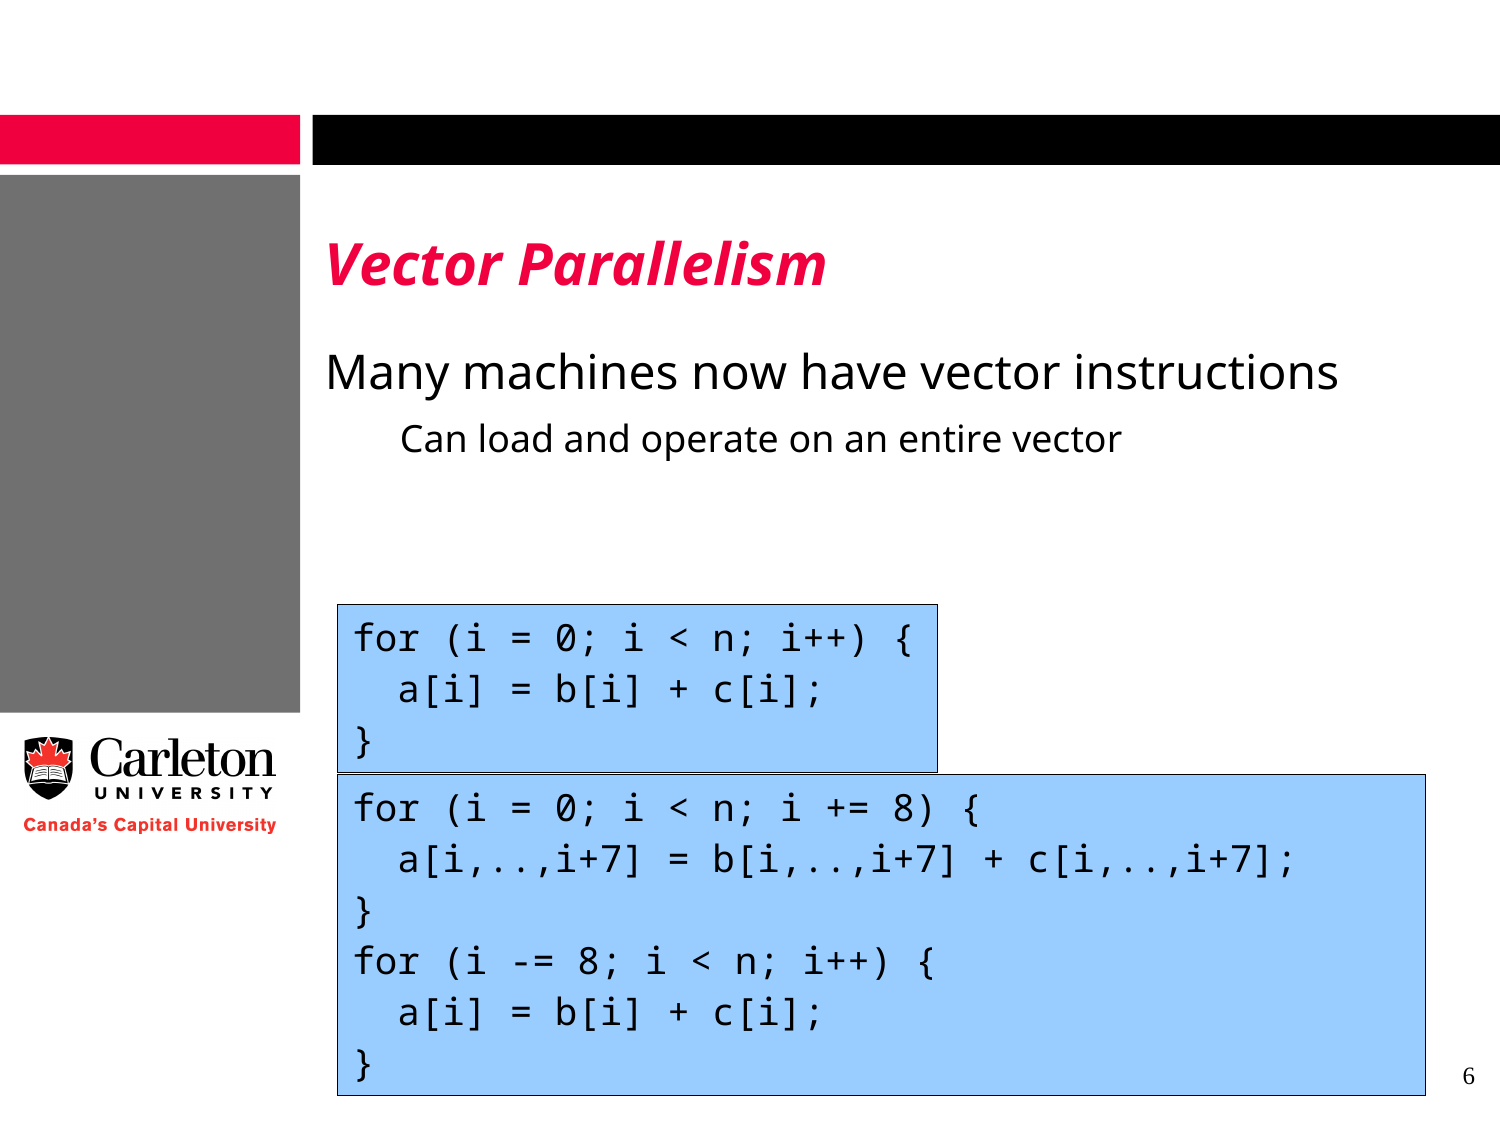

# Vector Parallelism
Many machines now have vector instructions
Can load and operate on an entire vector
for (i = 0; i < n; i++) {
 a[i] = b[i] + c[i];
}
for (i = 0; i < n; i += 8) {
 a[i,..,i+7] = b[i,..,i+7] + c[i,..,i+7];
}
for (i -= 8; i < n; i++) {
 a[i] = b[i] + c[i];
}
6